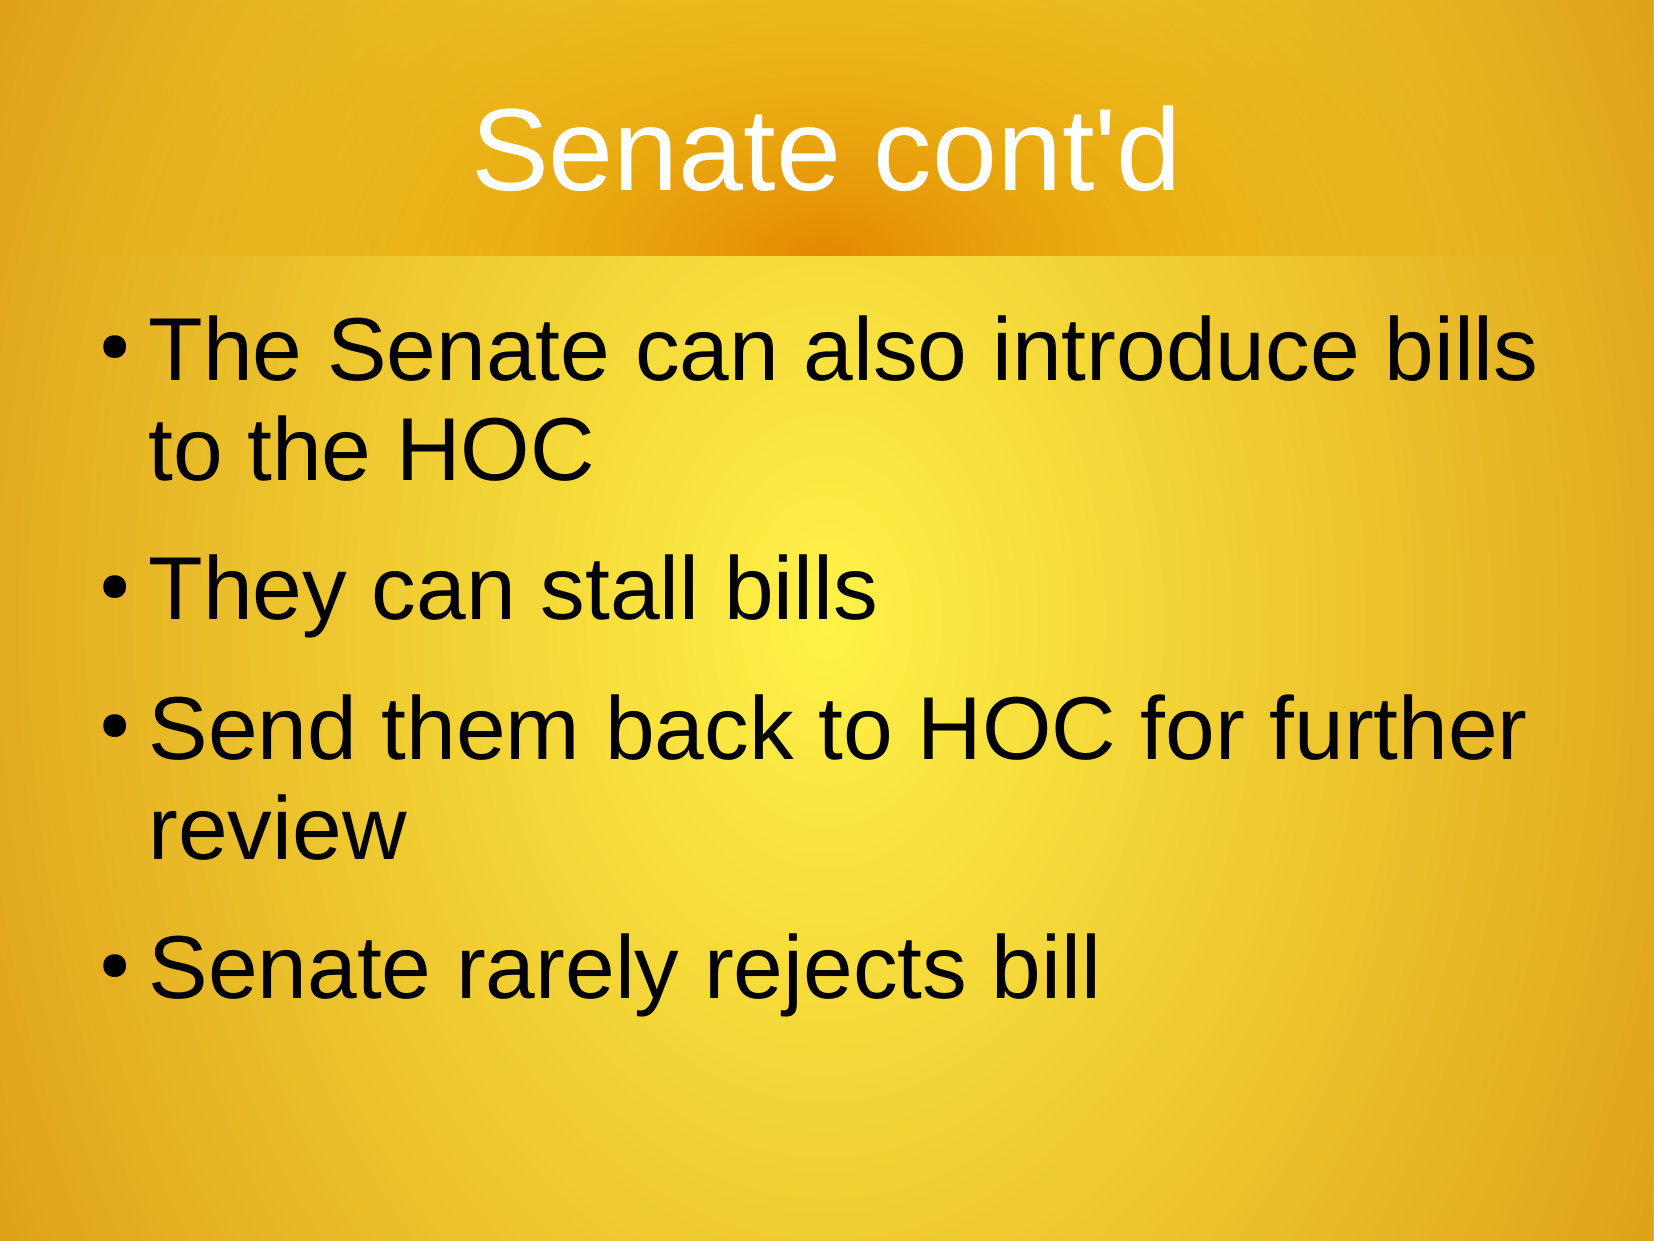

# Senate cont'd
The Senate can also introduce bills to the HOC
They can stall bills
Send them back to HOC for further review
Senate rarely rejects bill